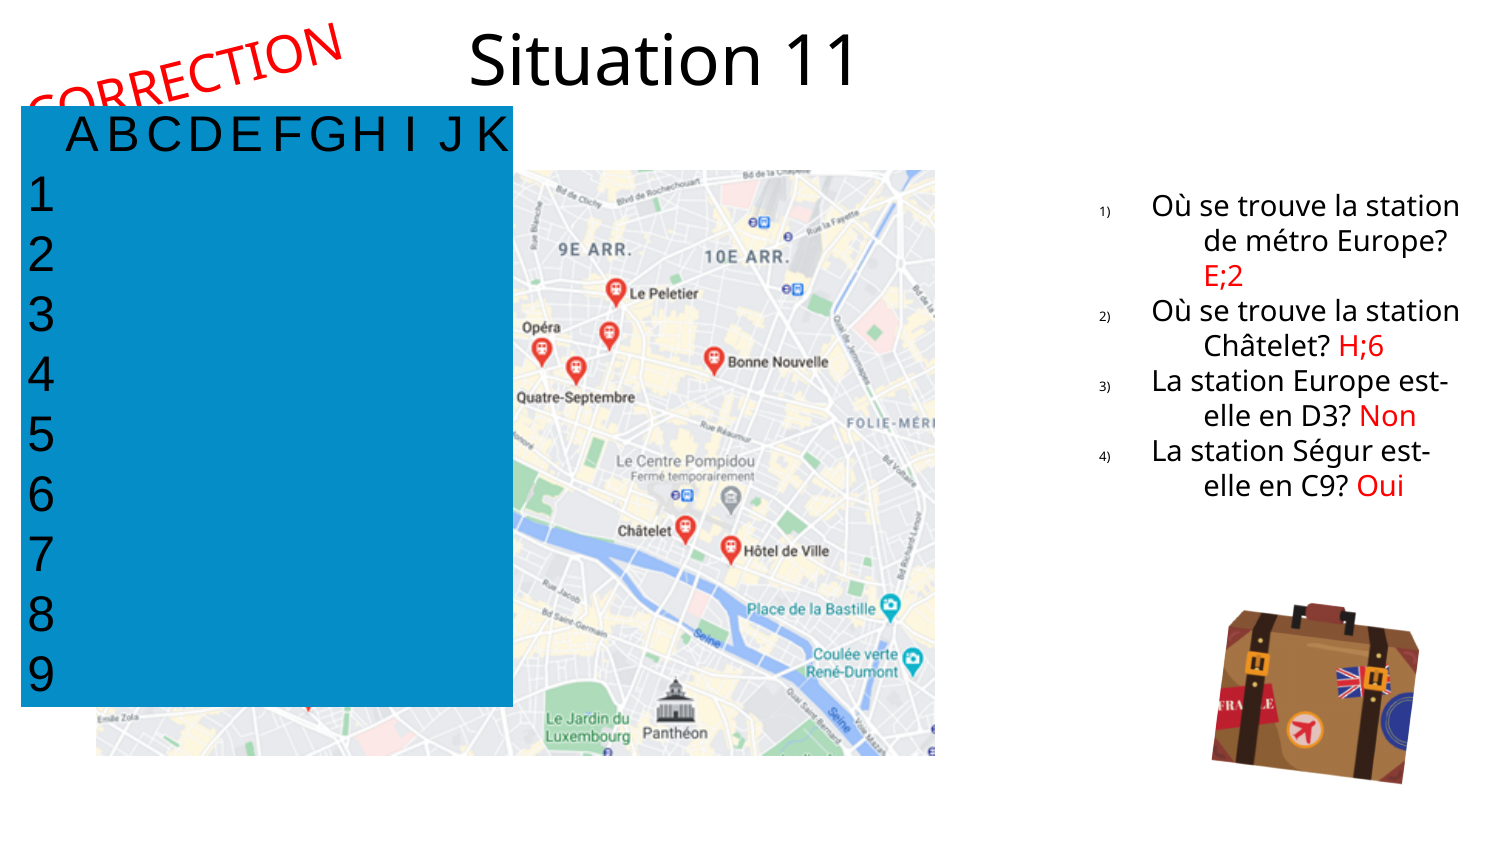

Situation 11
CORRECTION
| | A | B | C | D | E | F | G | H | I | J | K |
| --- | --- | --- | --- | --- | --- | --- | --- | --- | --- | --- | --- |
| 1 | | | | | | | | | | | |
| 2 | | | | | | | | | | | |
| 3 | | | | | | | | | | | |
| 4 | | | | | | | | | | | |
| 5 | | | | | | | | | | | |
| 6 | | | | | | | | | | | |
| 7 | | | | | | | | | | | |
| 8 | | | | | | | | | | | |
| 9 | | | | | | | | | | | |
Où se trouve la station de métro Europe? E;2
Où se trouve la station Châtelet? H;6
La station Europe est-elle en D3? Non
La station Ségur est-elle en C9? Oui